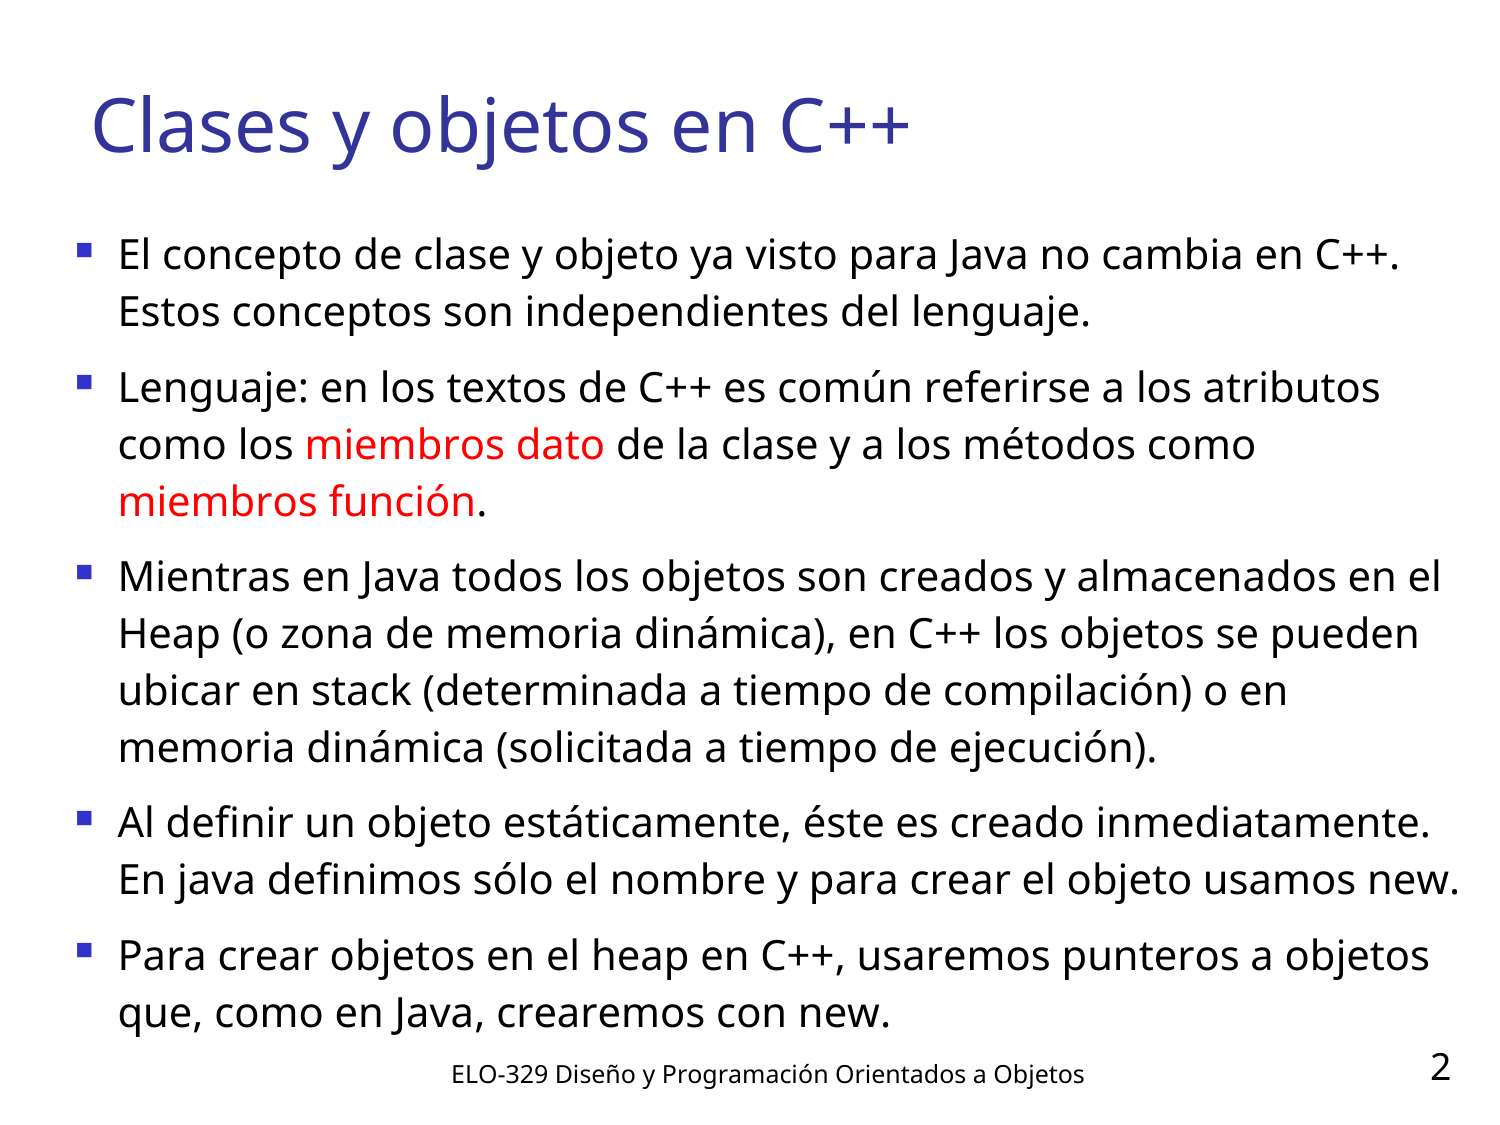

# Clases y objetos en C++
El concepto de clase y objeto ya visto para Java no cambia en C++. Estos conceptos son independientes del lenguaje.
Lenguaje: en los textos de C++ es común referirse a los atributos como los miembros dato de la clase y a los métodos como miembros función.
Mientras en Java todos los objetos son creados y almacenados en el Heap (o zona de memoria dinámica), en C++ los objetos se pueden ubicar en stack (determinada a tiempo de compilación) o en memoria dinámica (solicitada a tiempo de ejecución).
Al definir un objeto estáticamente, éste es creado inmediatamente. En java definimos sólo el nombre y para crear el objeto usamos new.
Para crear objetos en el heap en C++, usaremos punteros a objetos que, como en Java, crearemos con new.
2